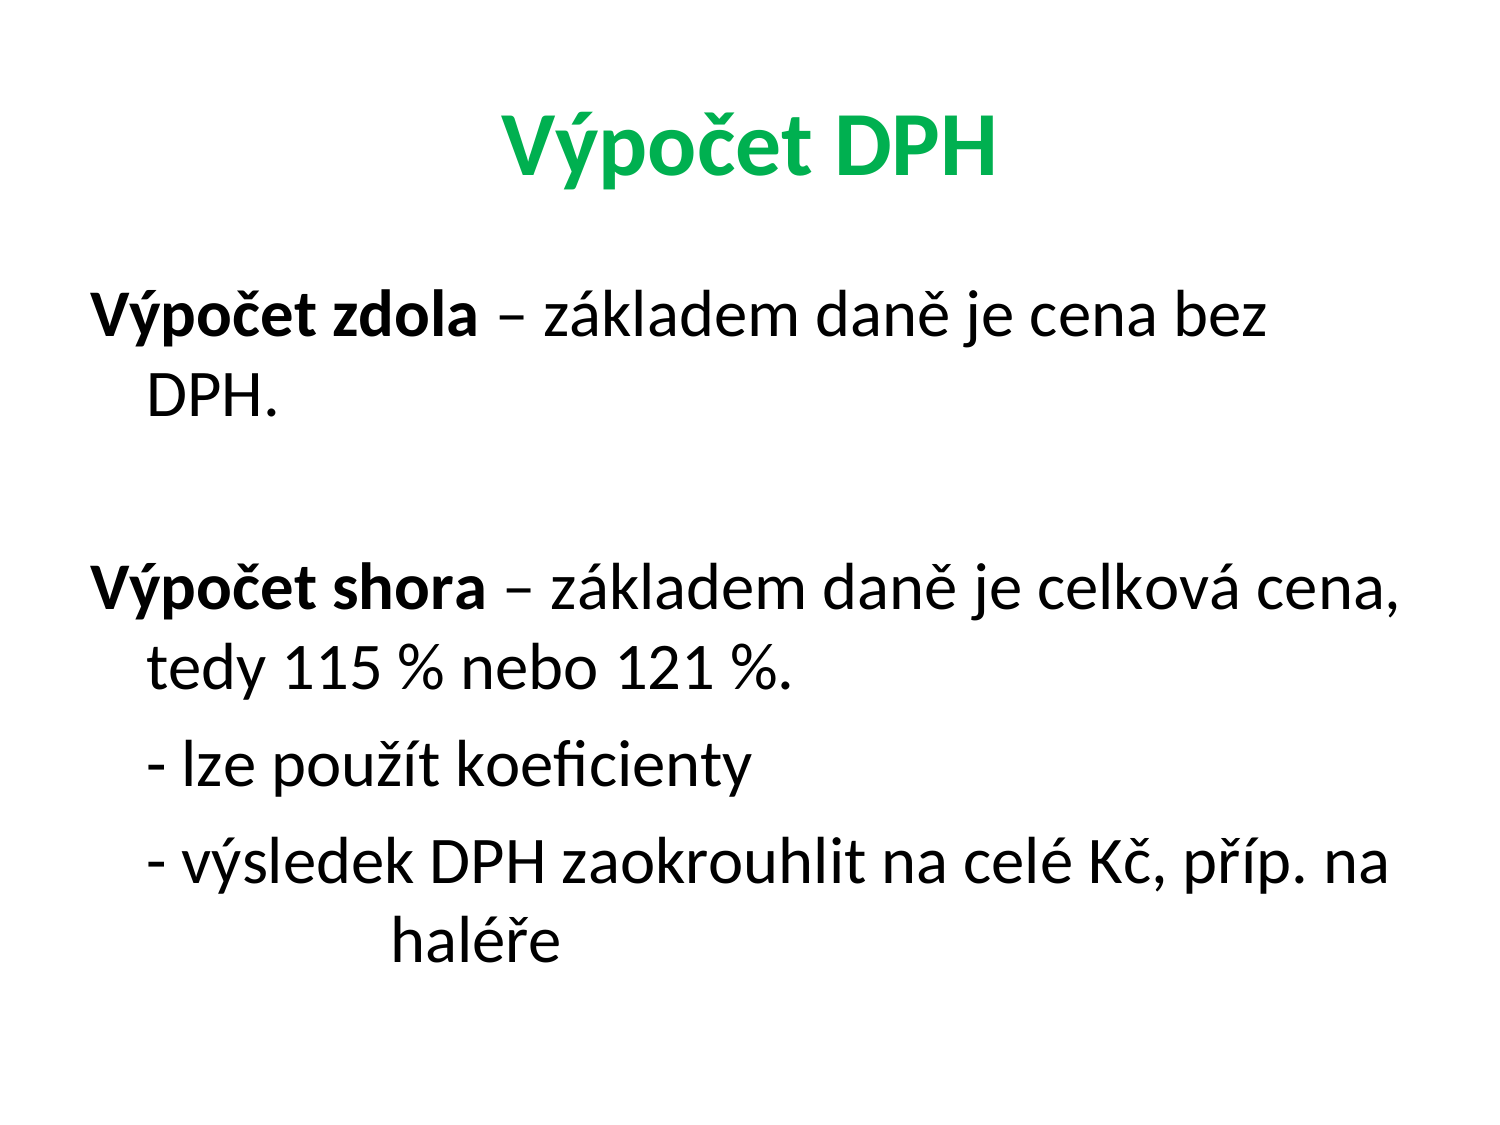

# Výpočet DPH
Výpočet zdola – základem daně je cena bez DPH.
Výpočet shora – základem daně je celková cena, tedy 115 % nebo 121 %.
	- lze použít koeficienty
	- výsledek DPH zaokrouhlit na celé Kč, příp. na 	haléře